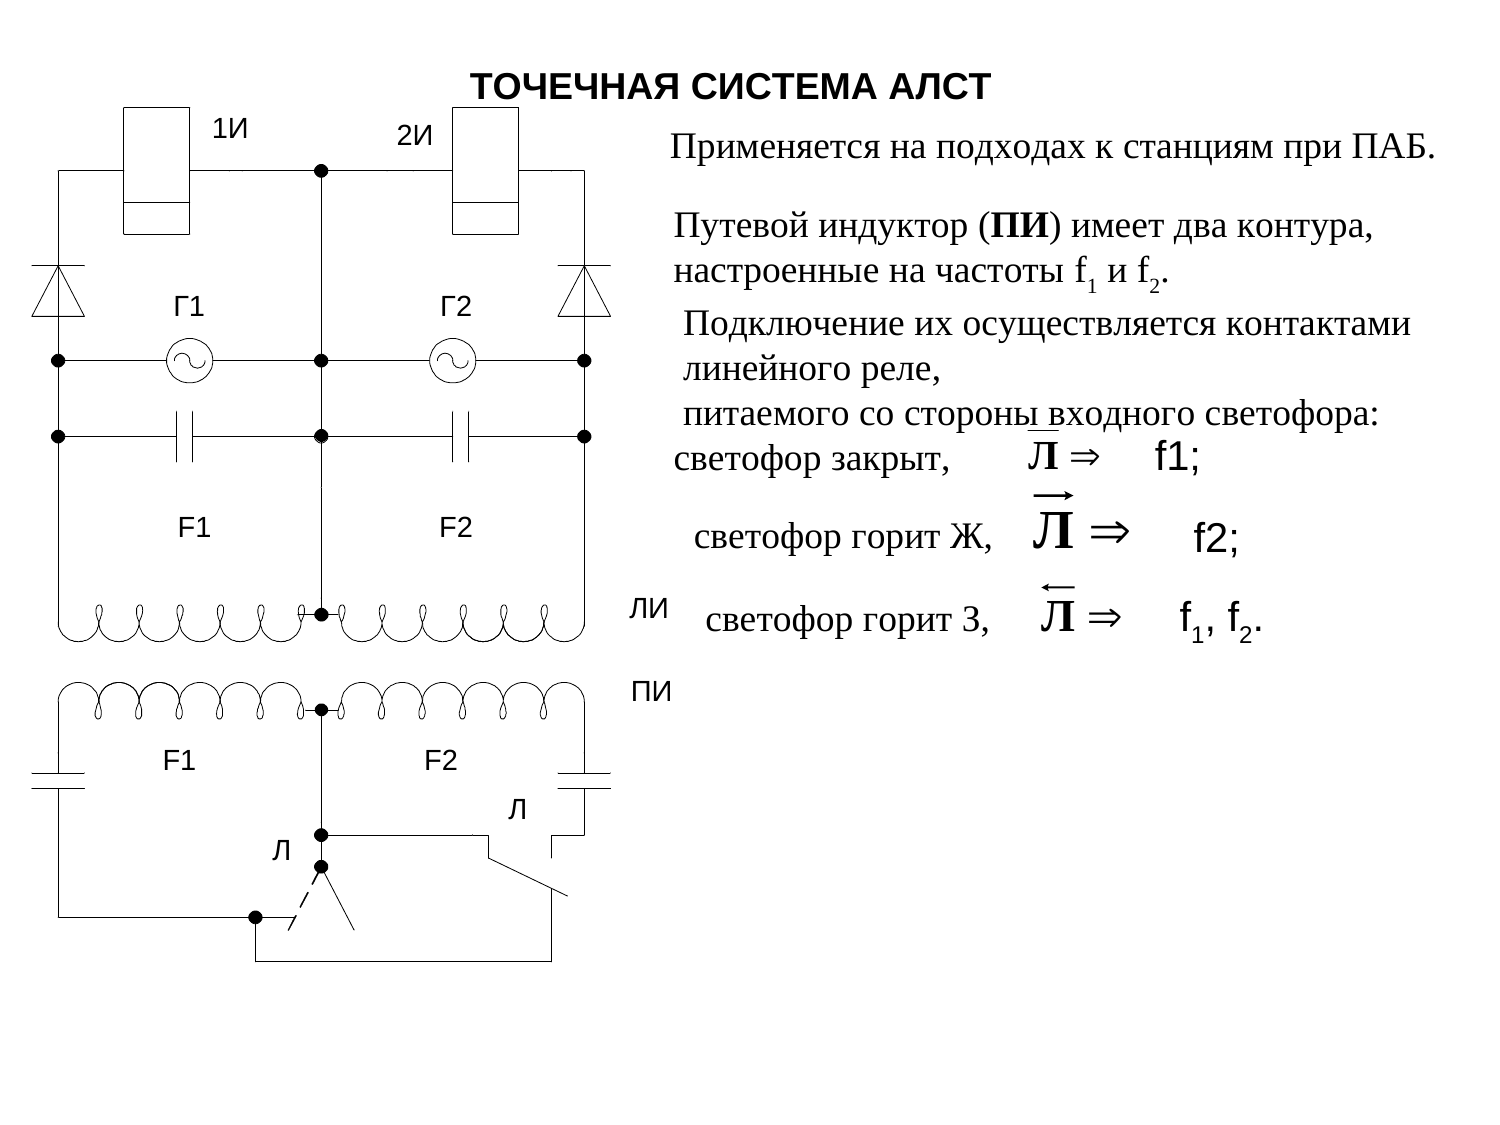

ТОЧЕЧНАЯ СИСТЕМА АЛСТ
Применяется на подходах к станциям при ПАБ.
Путевой индуктор (ПИ) имеет два контура,
настроенные на частоты f1 и f2.
 Подключение их осуществляется контактами
 линейного реле,
 питаемого со стороны входного светофора:
светофор закрыт,
f1;
светофор горит Ж,
f2;
f1, f2.
светофор горит З,